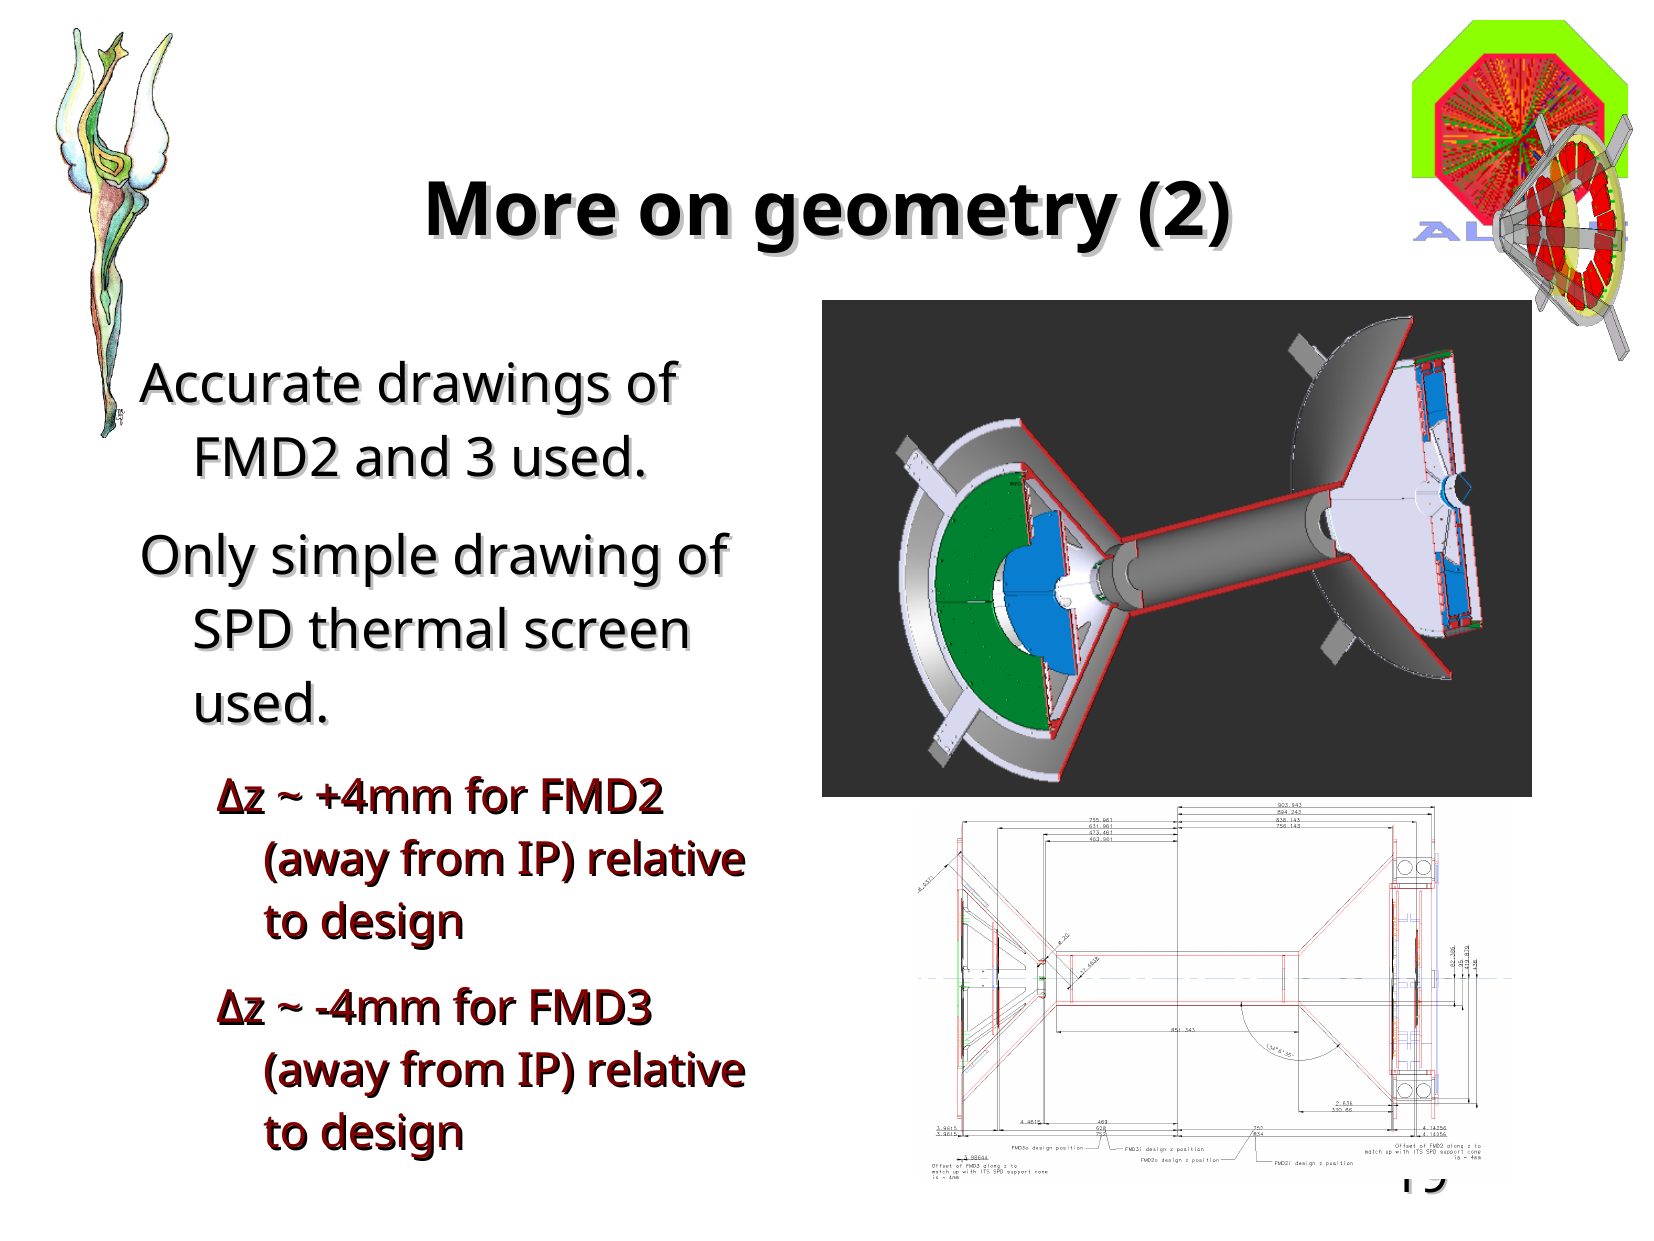

# More on geometry (2)
Accurate drawings of FMD2 and 3 used.
Only simple drawing of SPD thermal screen used.
Δz ~ +4mm for FMD2 (away from IP) relative to design
Δz ~ -4mm for FMD3 (away from IP) relative to design